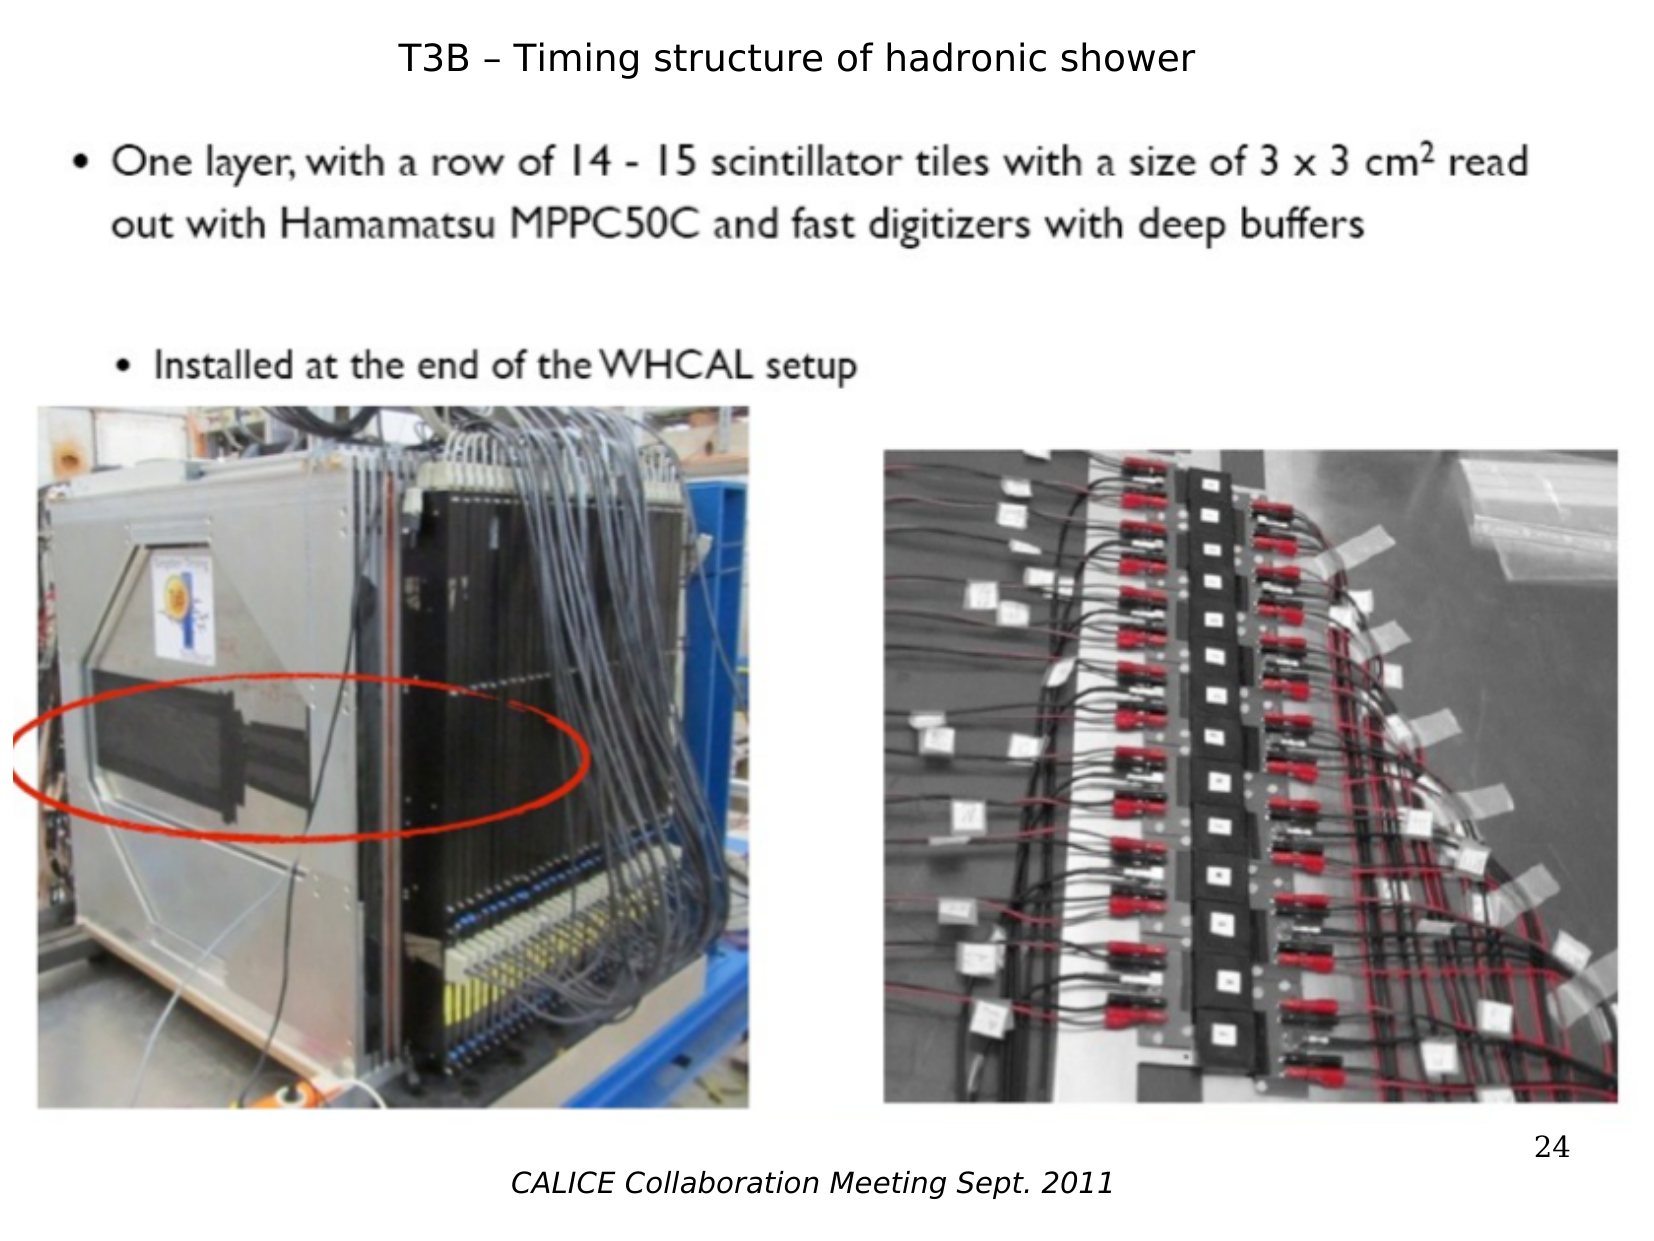

T3B – Timing structure of hadronic shower
24